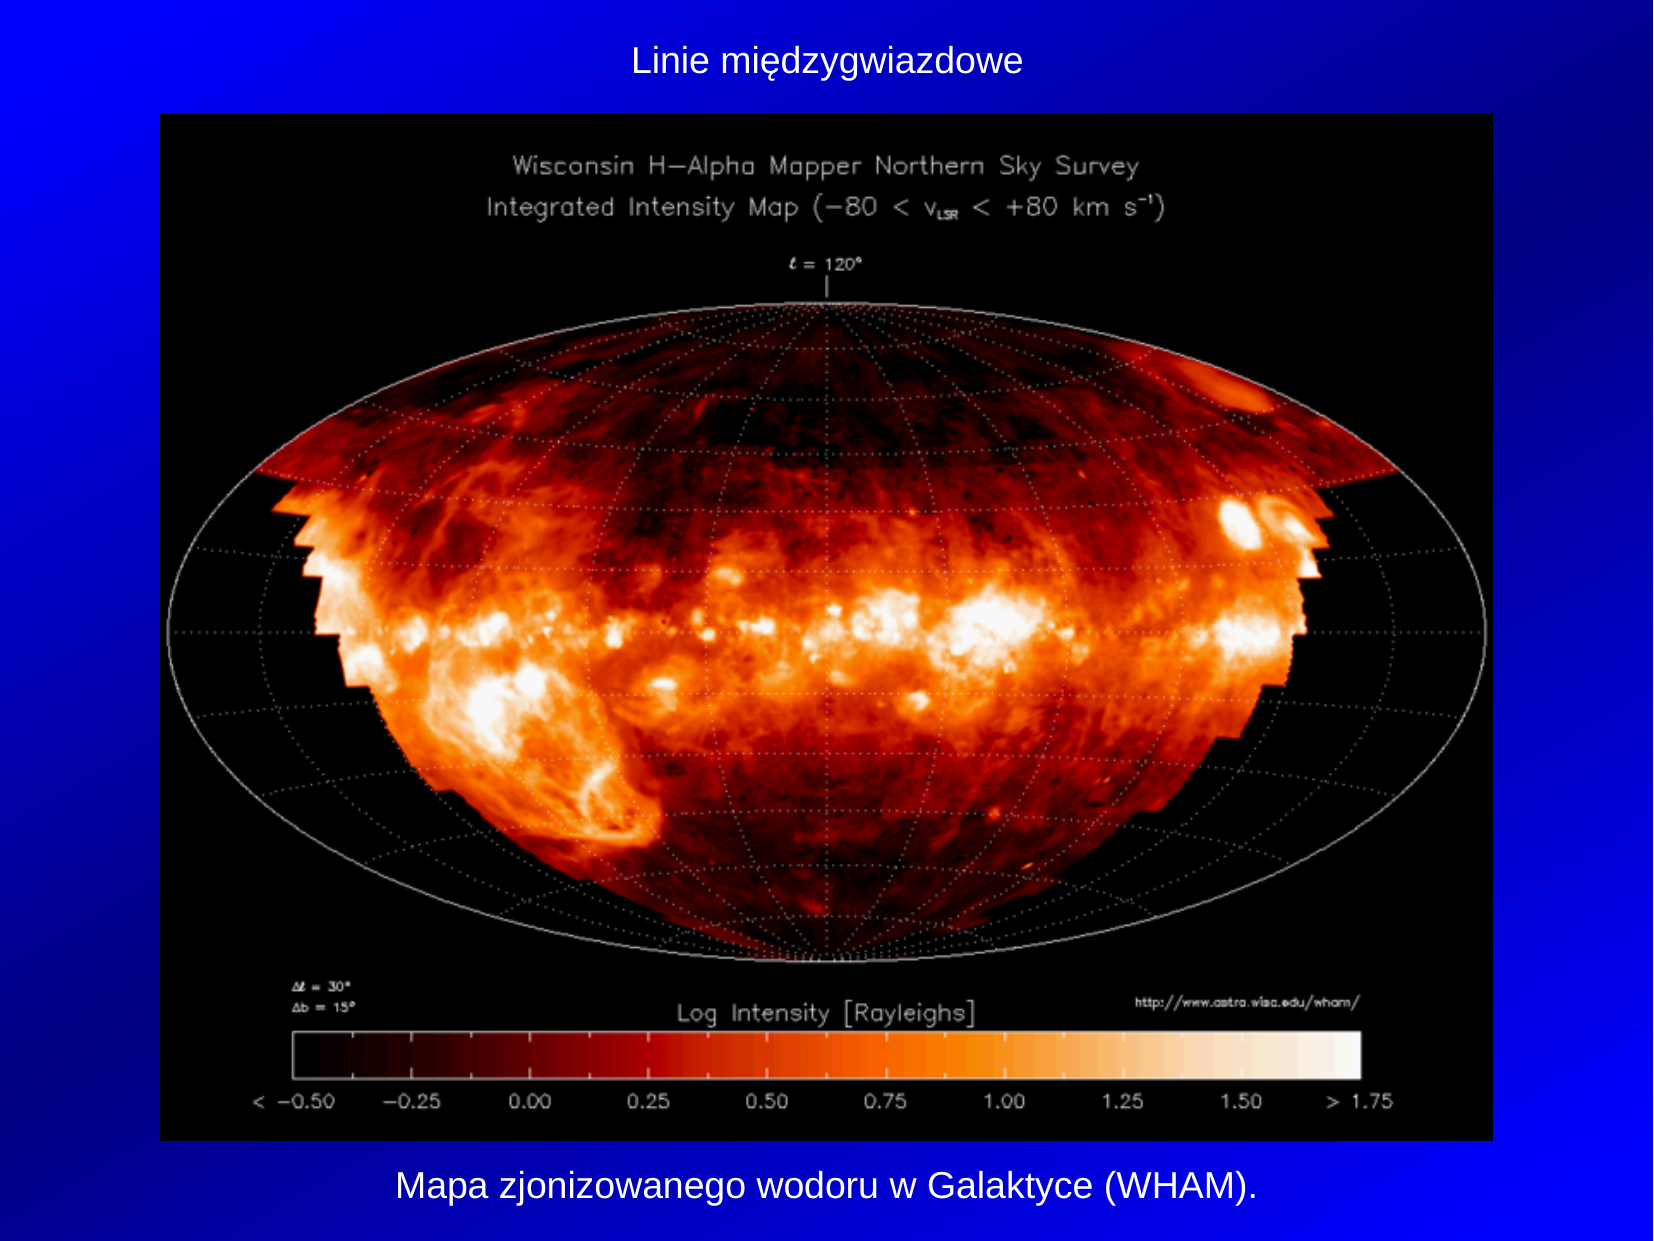

Linie międzygwiazdowe
Mapa zjonizowanego wodoru w Galaktyce (WHAM).